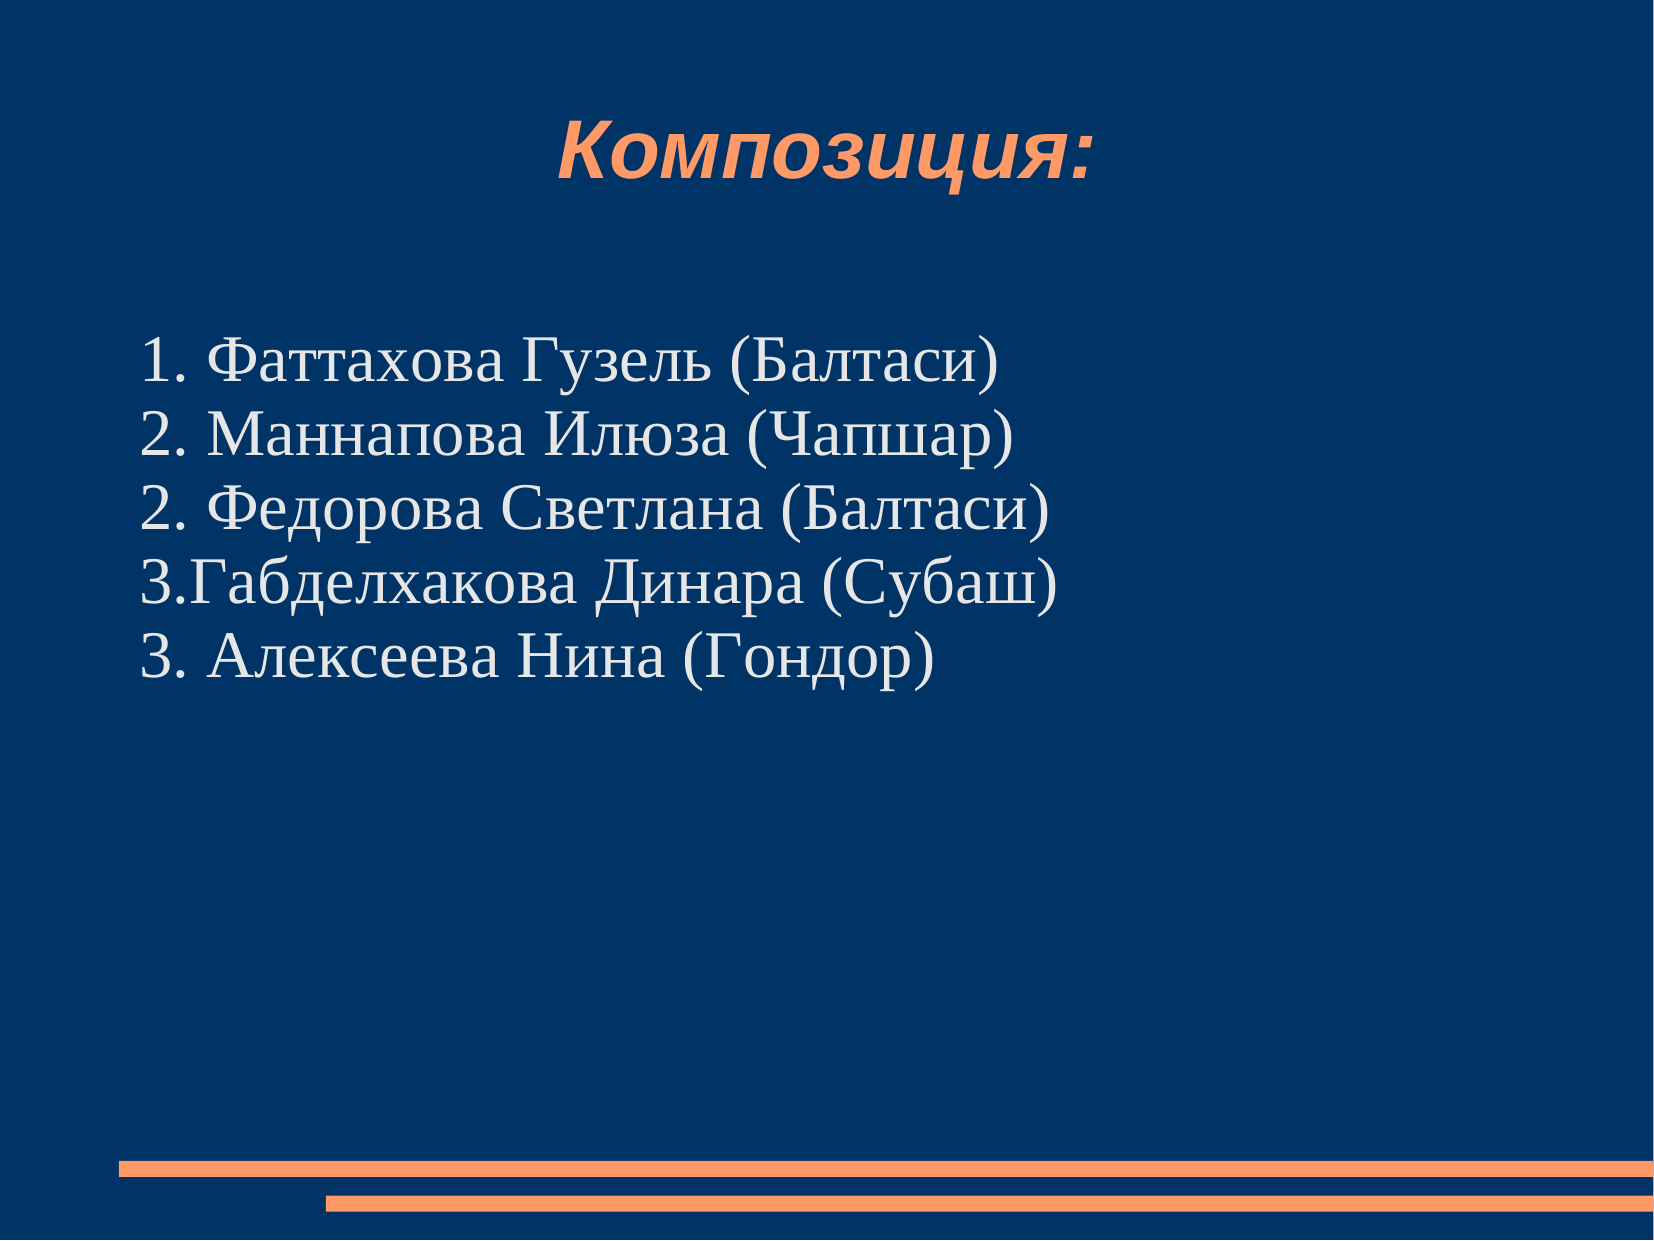

# Композиция:
1. Фаттахова Гузель (Балтаси)
2. Маннапова Илюза (Чапшар)
2. Федорова Светлана (Балтаси)
3.Габделхакова Динара (Субаш)
3. Алексеева Нина (Гондор)